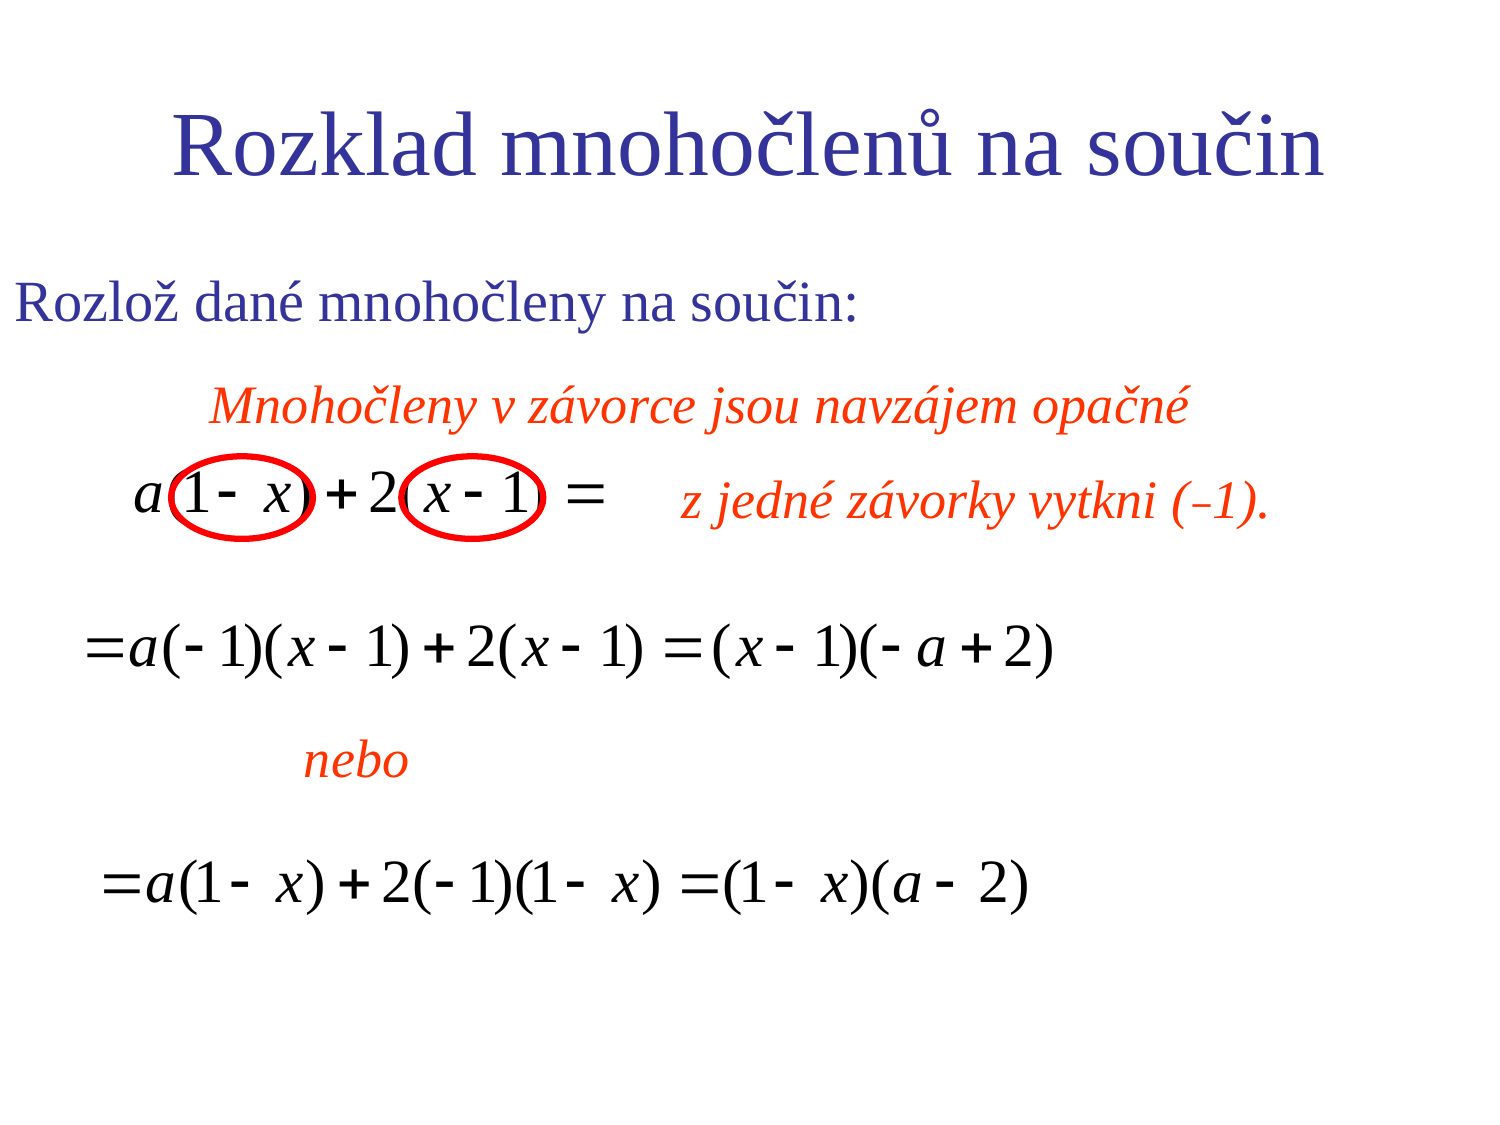

Rozklad mnohočlenů na součin
Rozlož dané mnohočleny na součin:
Mnohočleny v závorce jsou navzájem opačné
z jedné závorky vytkni (−1).
nebo